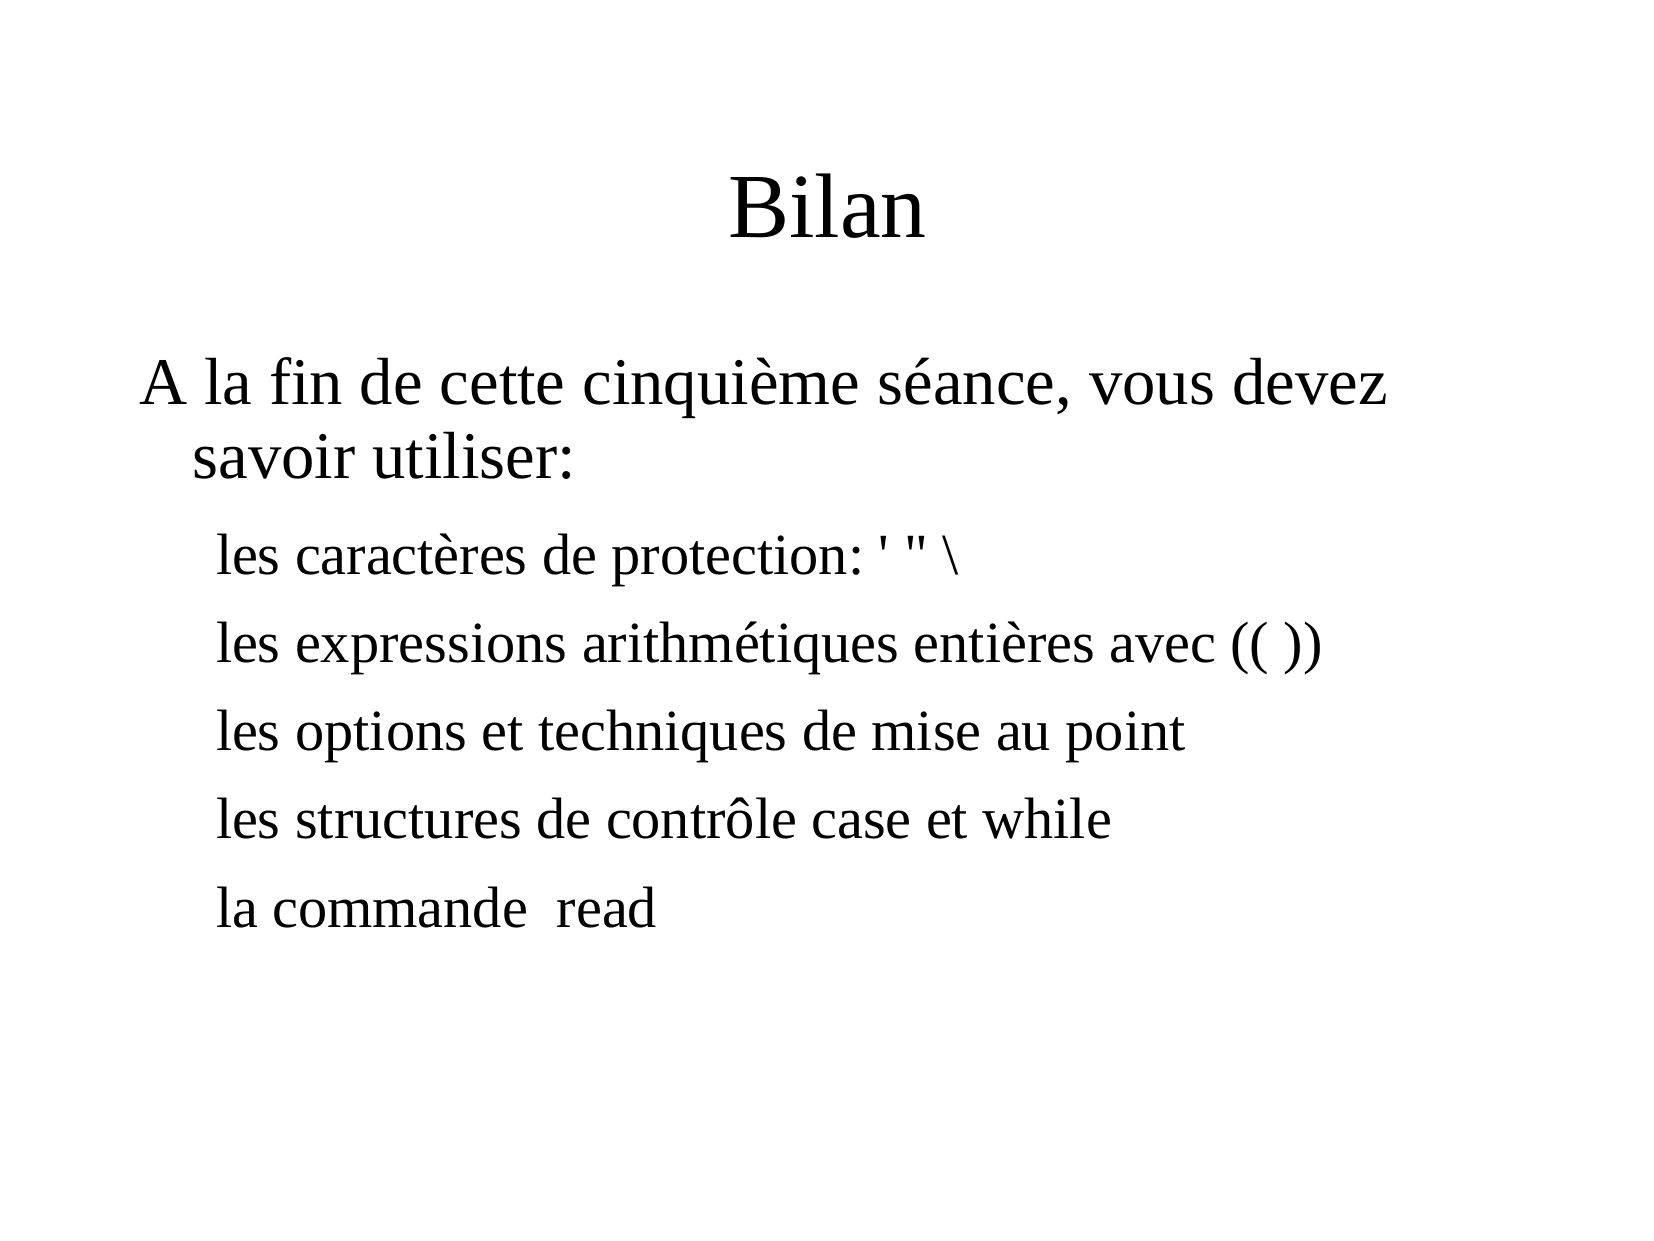

# Bilan
A la fin de cette cinquième séance, vous devez savoir utiliser:
les caractères de protection: ' " \
les expressions arithmétiques entières avec (( ))
les options et techniques de mise au point
les structures de contrôle case et while
la commande read